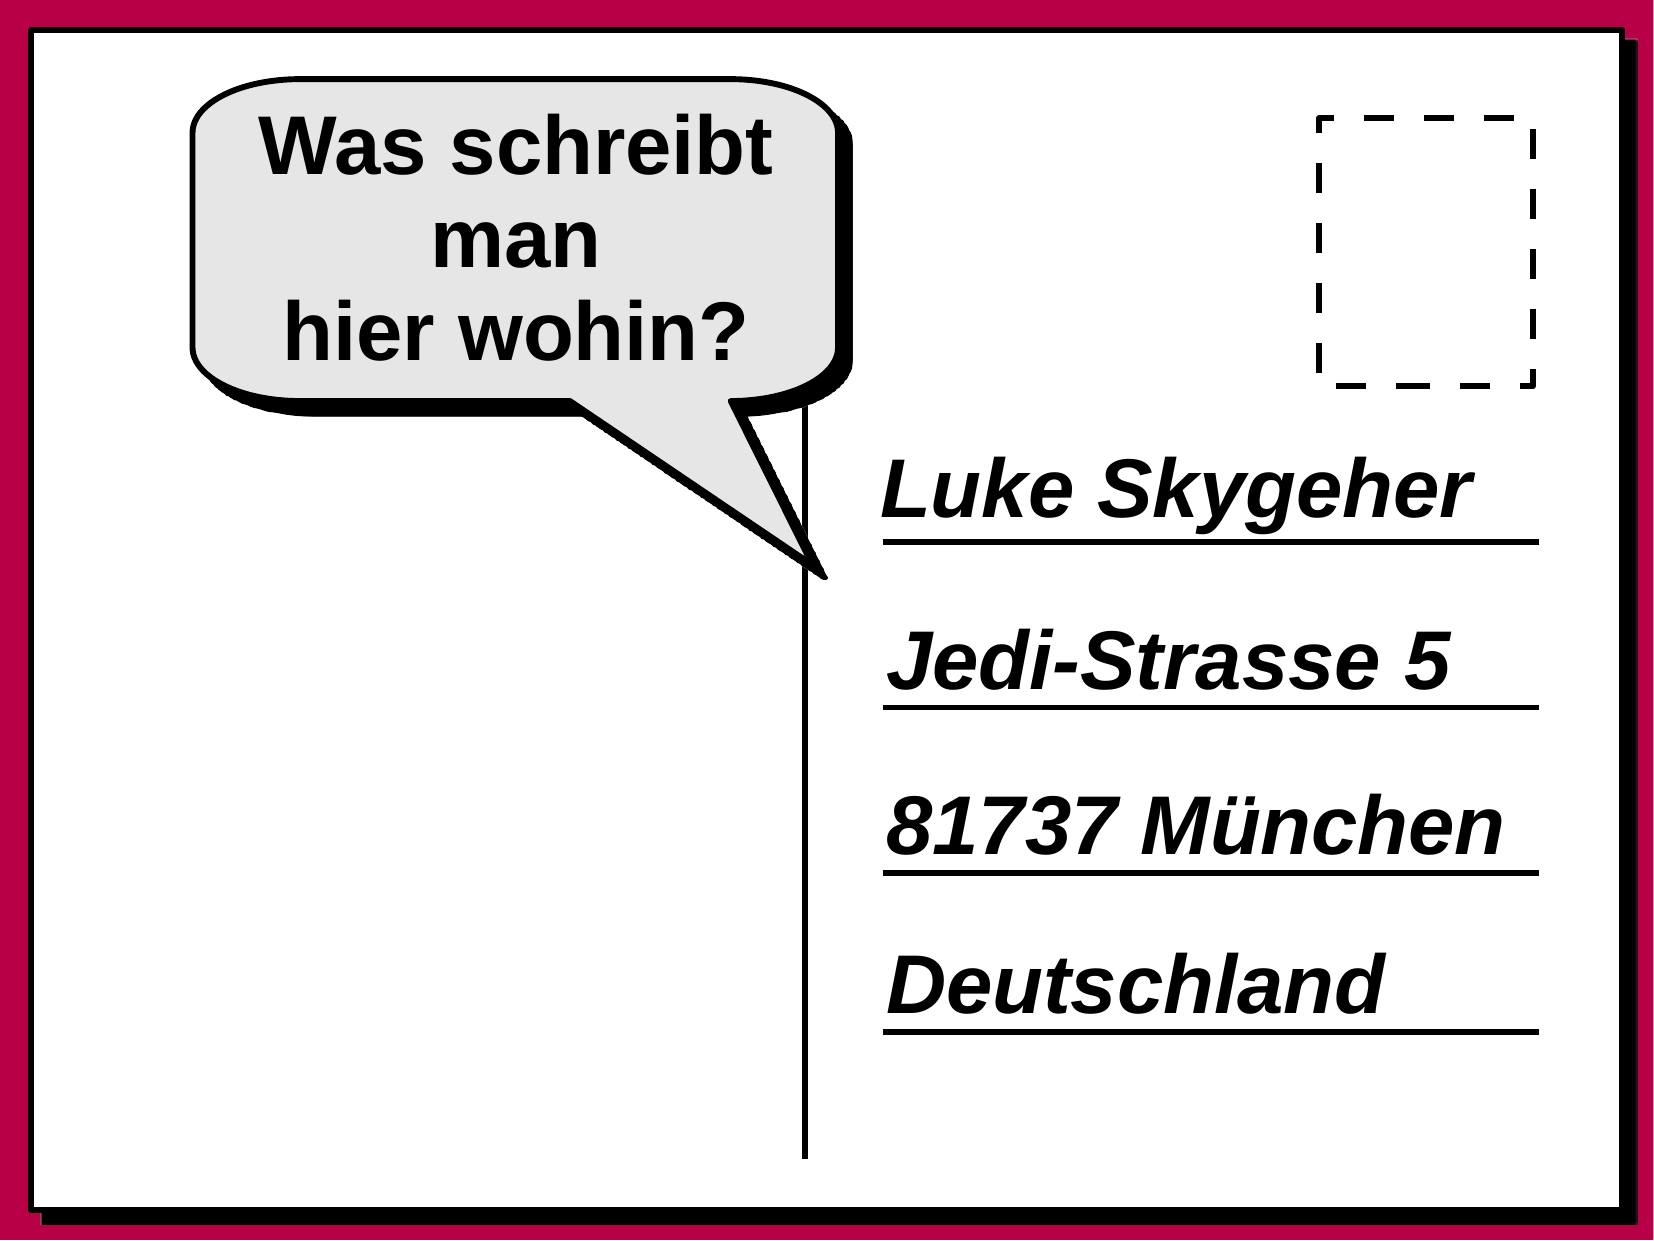

Was schreibt man
hier wohin?
Luke Skygeher
Jedi-Strasse 5
81737 München
Deutschland